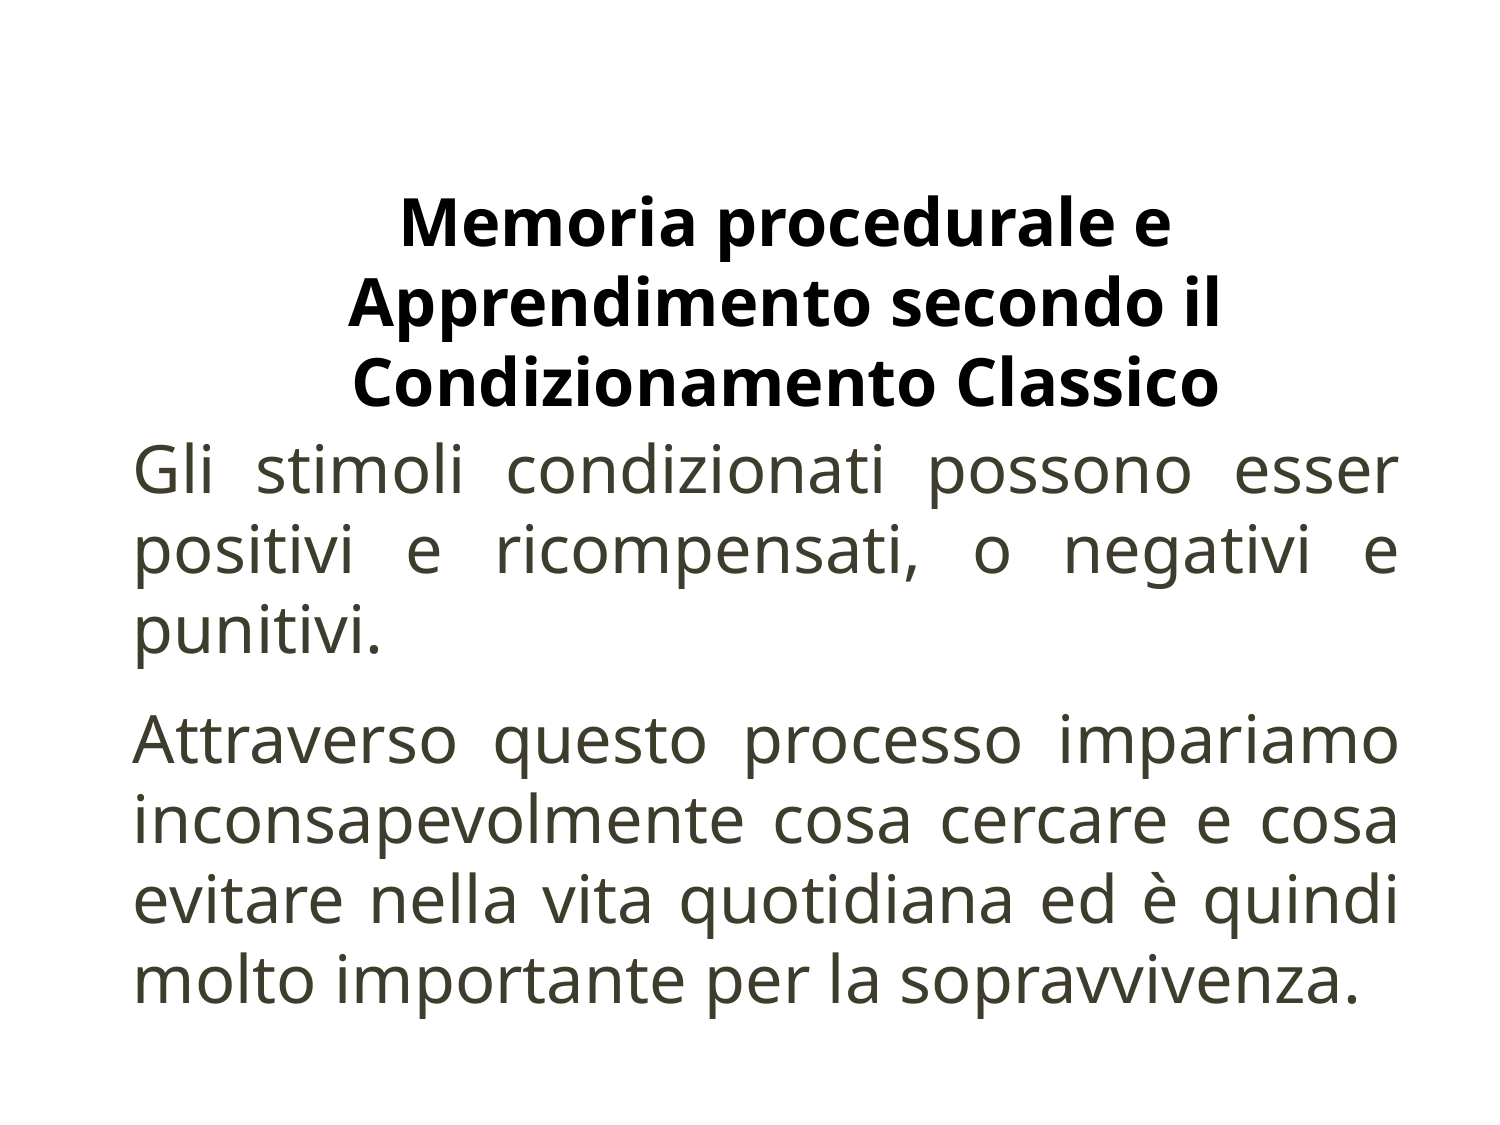

# Memoria procedurale e Apprendimento secondo il Condizionamento Classico
Gli stimoli condizionati possono esser positivi e ricompensati, o negativi e punitivi.
Attraverso questo processo impariamo inconsapevolmente cosa cercare e cosa evitare nella vita quotidiana ed è quindi molto importante per la sopravvivenza.